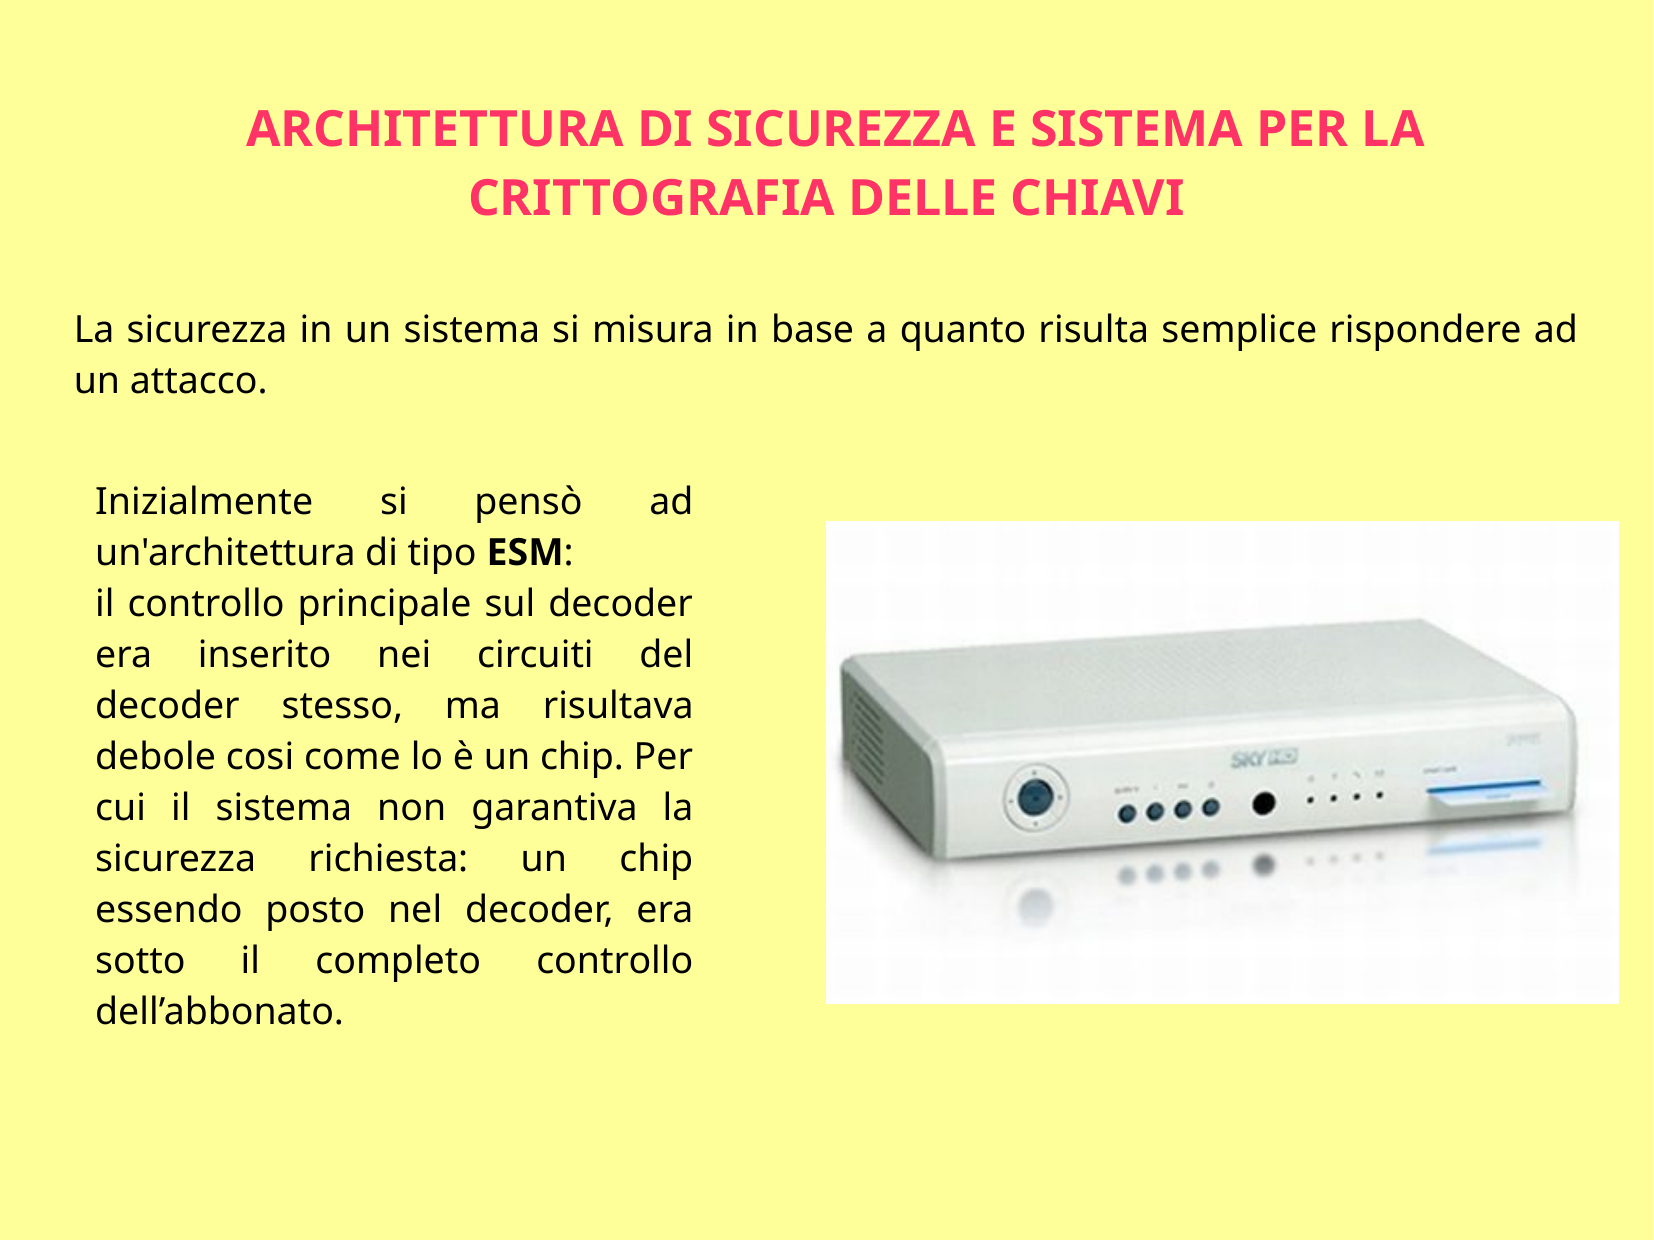

ARCHITETTURA DI SICUREZZA E SISTEMA PER LA CRITTOGRAFIA DELLE CHIAVI
La sicurezza in un sistema si misura in base a quanto risulta semplice rispondere ad un attacco.
Inizialmente si pensò ad un'architettura di tipo ESM:
il controllo principale sul decoder era inserito nei circuiti del decoder stesso, ma risultava debole cosi come lo è un chip. Per cui il sistema non garantiva la sicurezza richiesta: un chip essendo posto nel decoder, era sotto il completo controllo dell’abbonato.